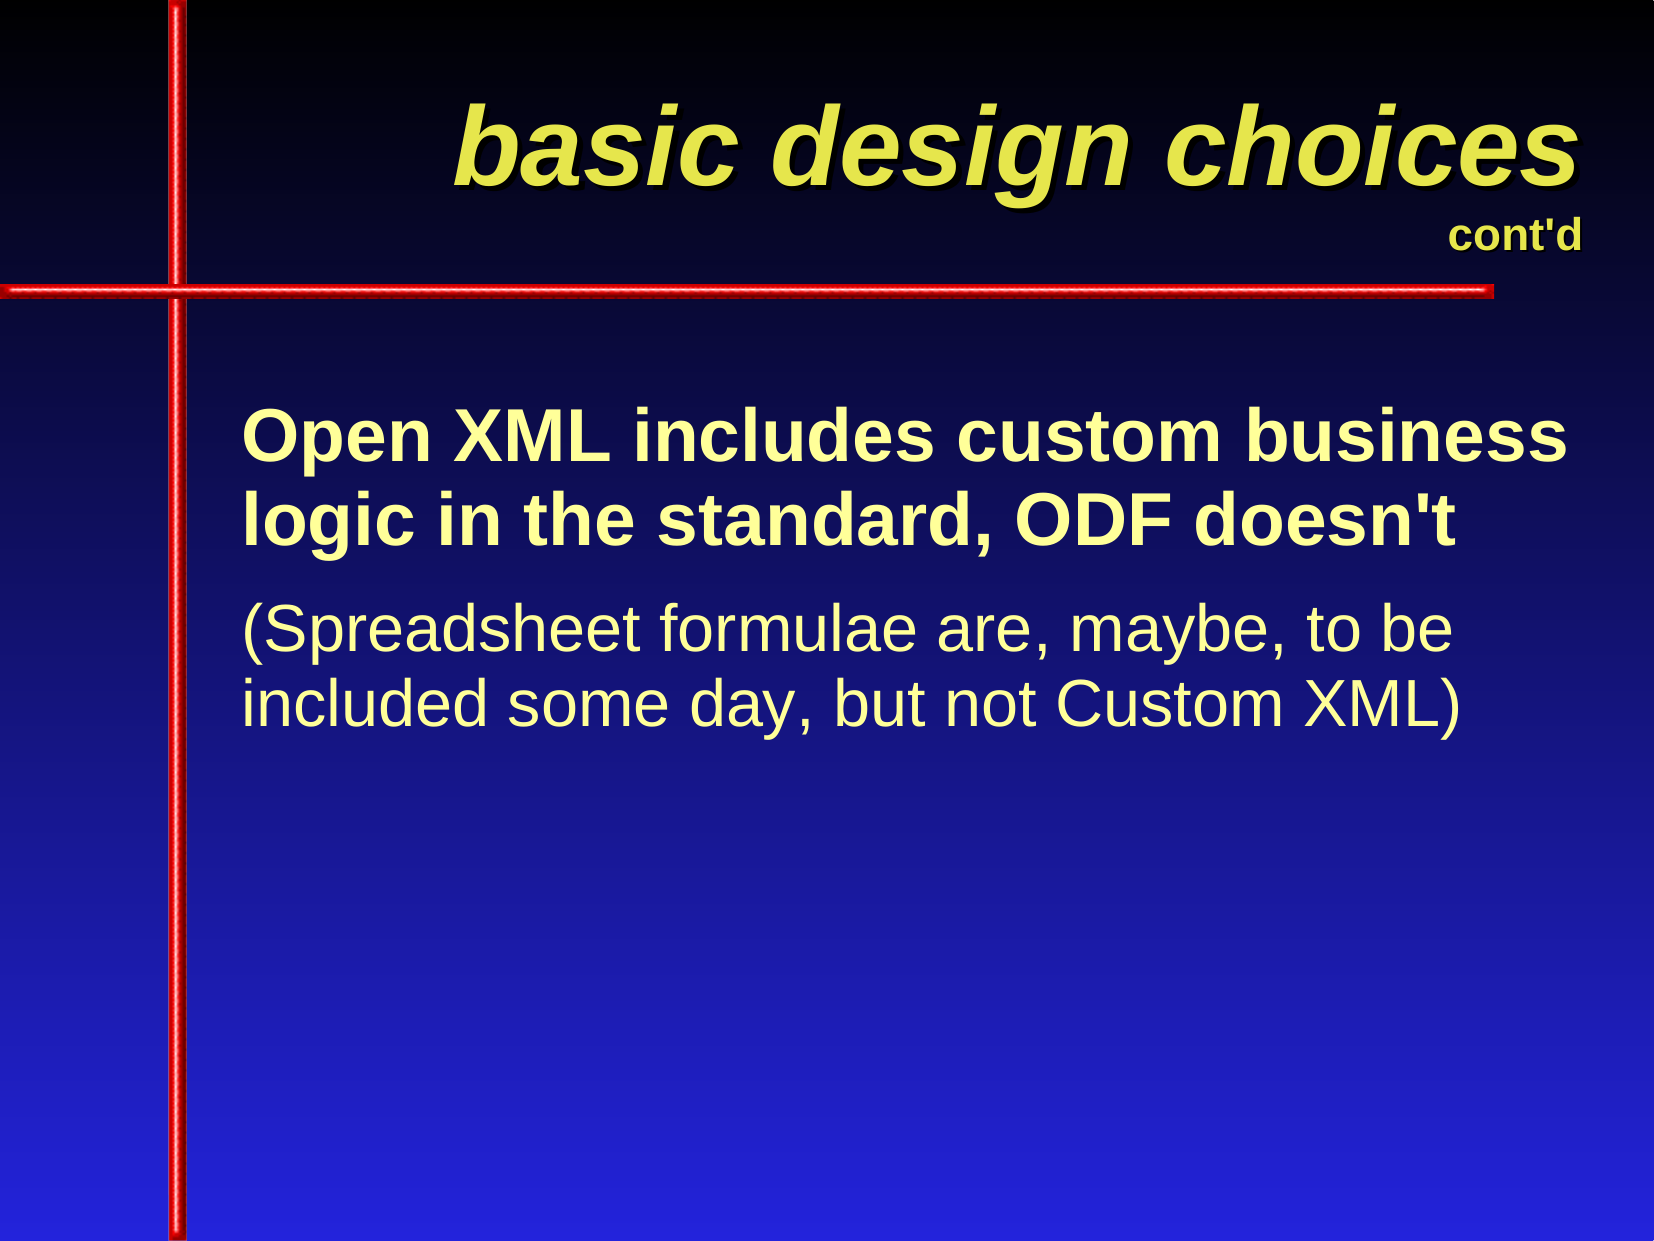

# basic design choices cont'd
Open XML includes custom business logic in the standard, ODF doesn't
(Spreadsheet formulae are, maybe, to be included some day, but not Custom XML)